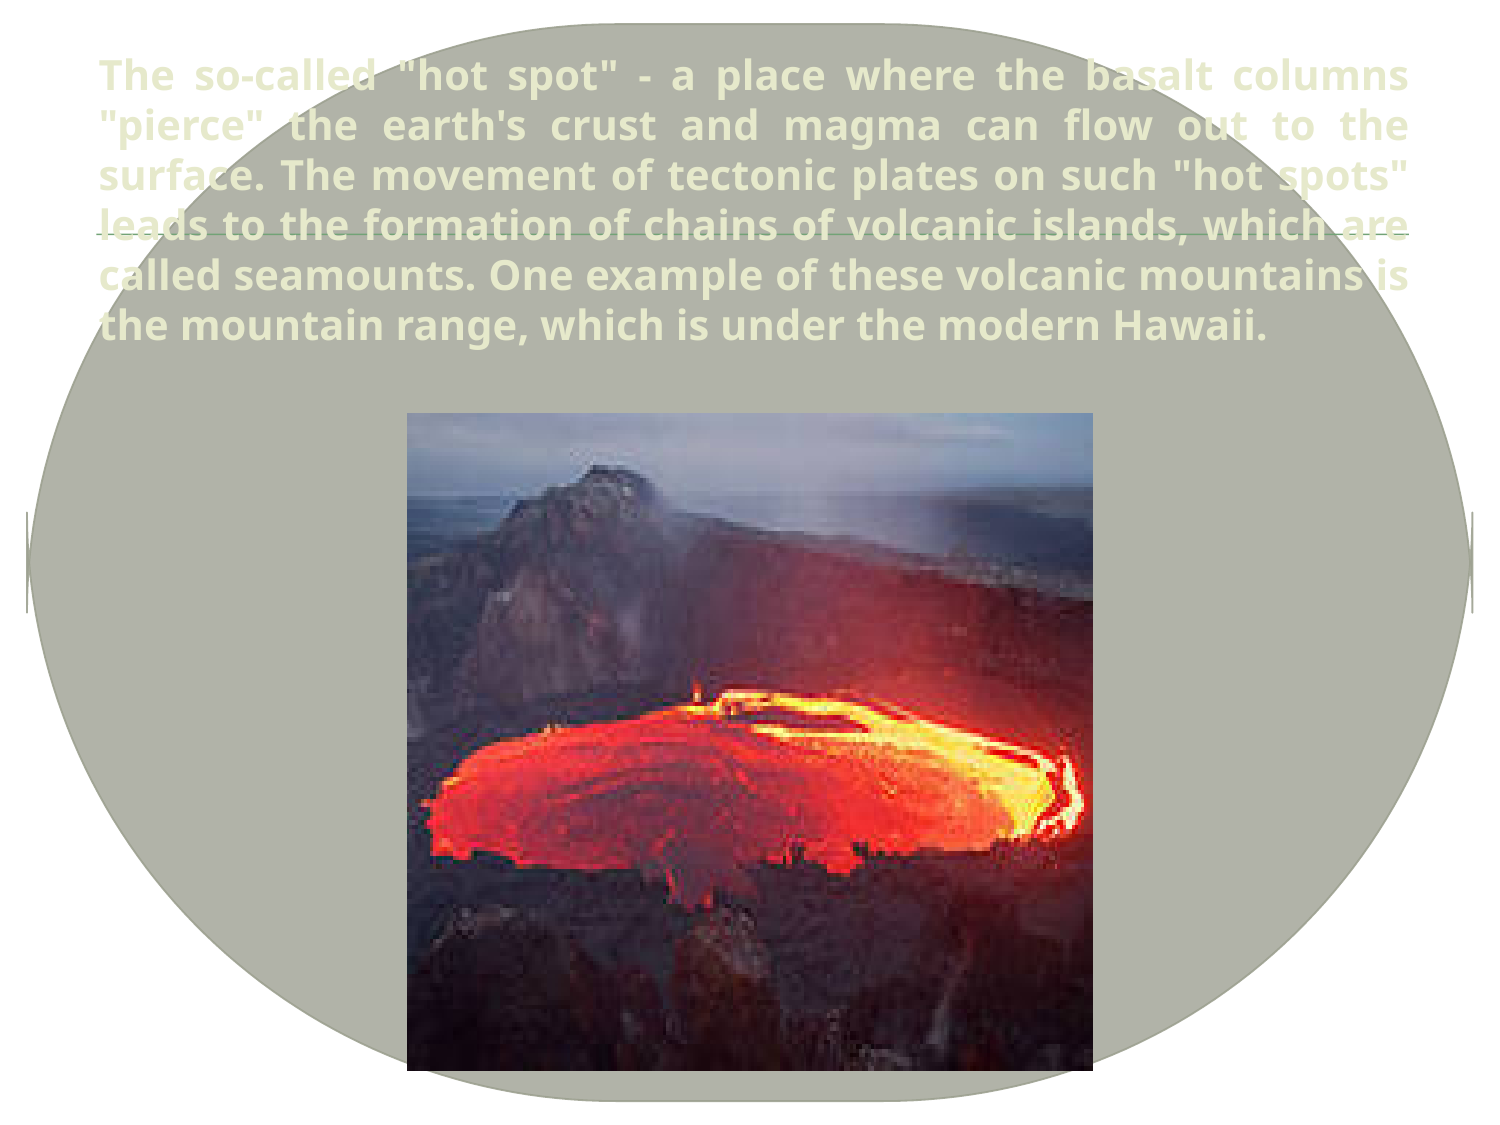

# The so-called "hot spot" - a place where the basalt columns "pierce" the earth's crust and magma can flow out to the surface. The movement of tectonic plates on such "hot spots" leads to the formation of chains of volcanic islands, which are called seamounts. One example of these volcanic mountains is the mountain range, which is under the modern Hawaii.